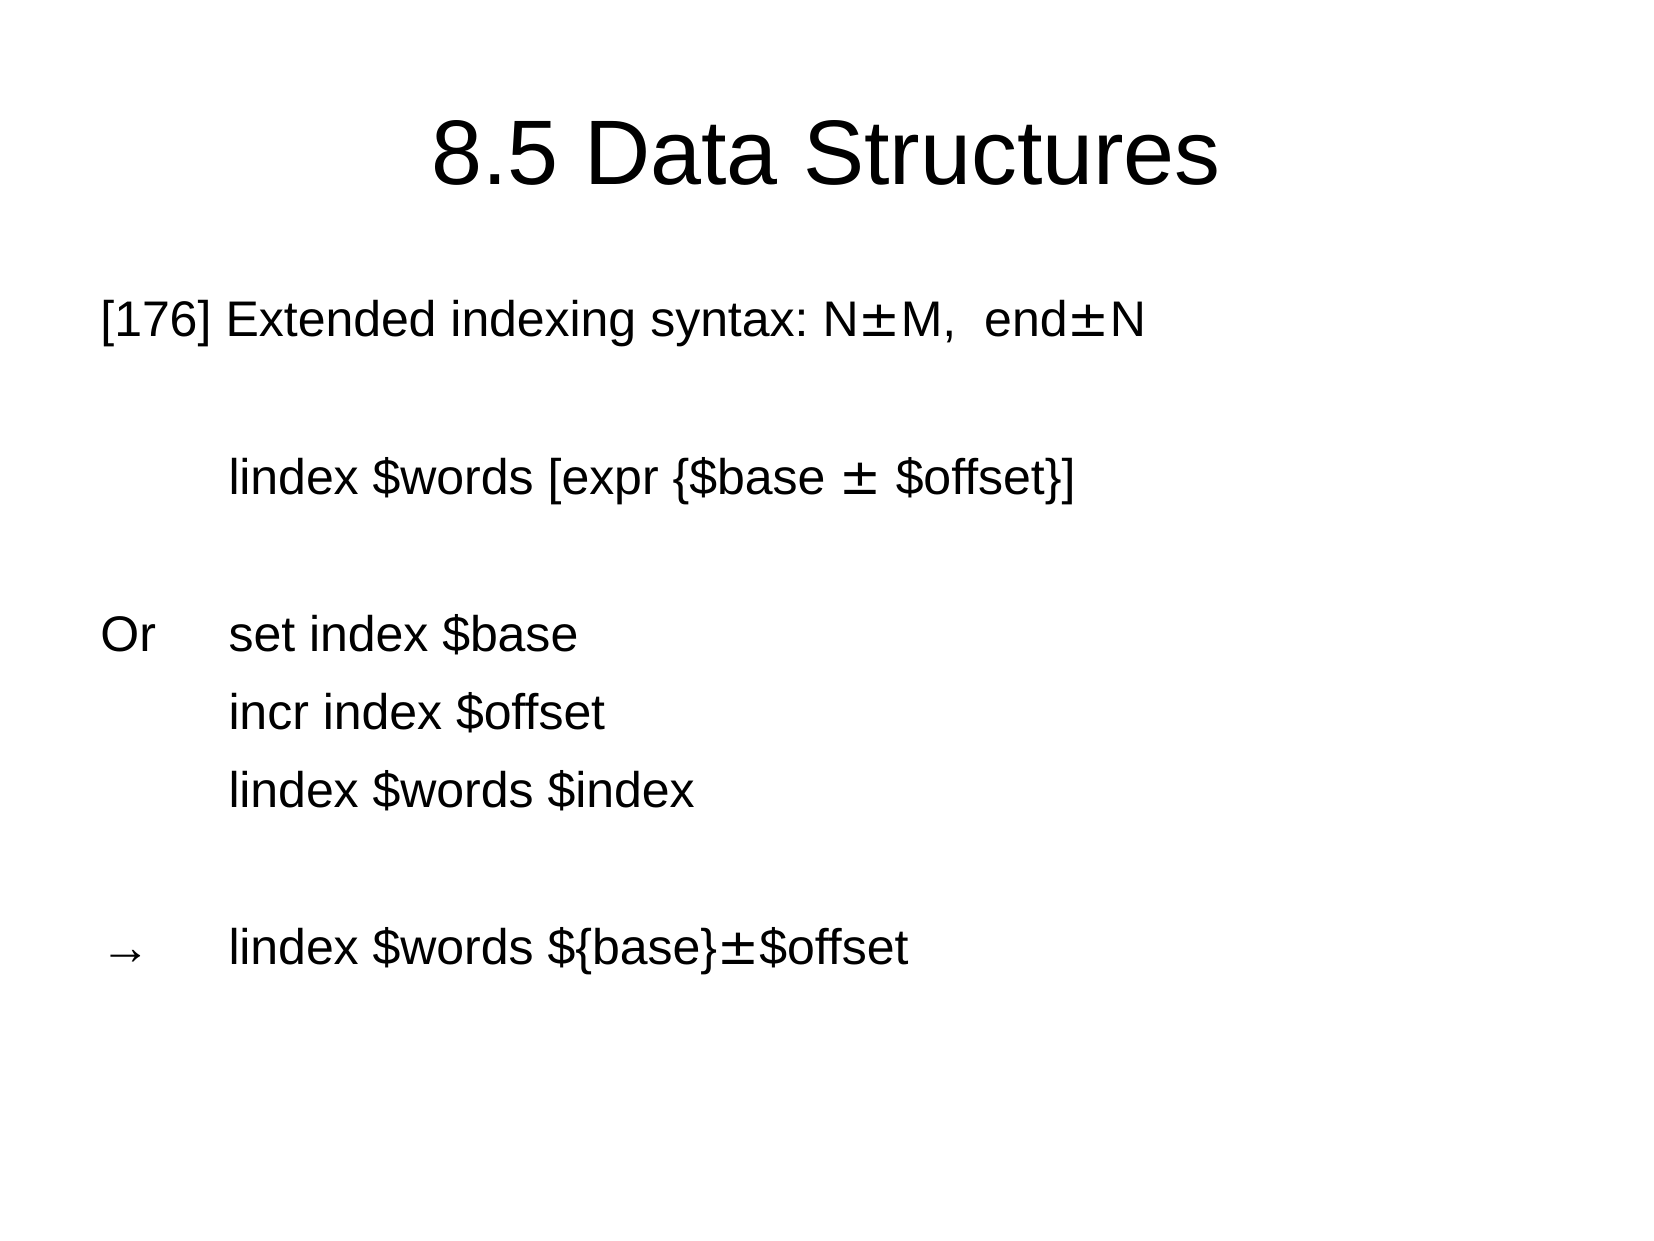

# 8.5 Data Structures
[176] Extended indexing syntax: N±M, end±N
	lindex $words [expr {$base ± $offset}]
Or	set index $base
	incr index $offset
	lindex $words $index
→	lindex $words ${base}±$offset